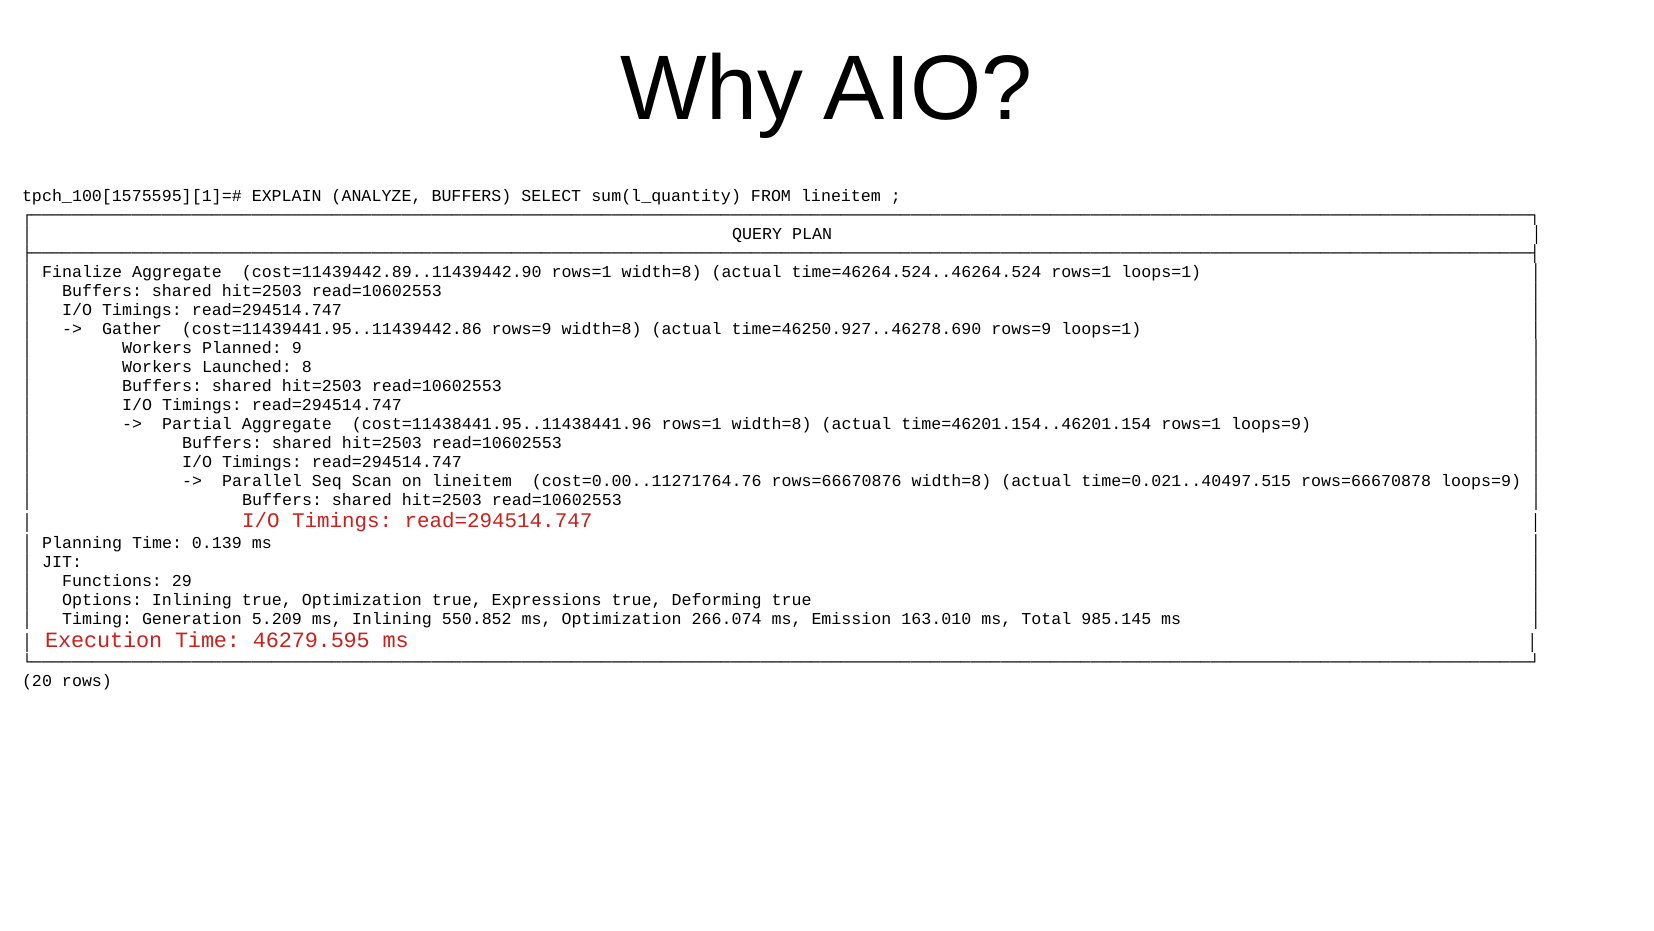

# Why AIO?
tpch_100[1575595][1]=# EXPLAIN (ANALYZE, BUFFERS) SELECT sum(l_quantity) FROM lineitem ;
┌──────────────────────────────────────────────────────────────────────────────────────────────────────────────────────────────────────────────────────┐
│ QUERY PLAN │
├──────────────────────────────────────────────────────────────────────────────────────────────────────────────────────────────────────────────────────┤
│ Finalize Aggregate (cost=11439442.89..11439442.90 rows=1 width=8) (actual time=46264.524..46264.524 rows=1 loops=1) │
│ Buffers: shared hit=2503 read=10602553 │
│ I/O Timings: read=294514.747 │
│ -> Gather (cost=11439441.95..11439442.86 rows=9 width=8) (actual time=46250.927..46278.690 rows=9 loops=1) │
│ Workers Planned: 9 │
│ Workers Launched: 8 │
│ Buffers: shared hit=2503 read=10602553 │
│ I/O Timings: read=294514.747 │
│ -> Partial Aggregate (cost=11438441.95..11438441.96 rows=1 width=8) (actual time=46201.154..46201.154 rows=1 loops=9) │
│ Buffers: shared hit=2503 read=10602553 │
│ I/O Timings: read=294514.747 │
│ -> Parallel Seq Scan on lineitem (cost=0.00..11271764.76 rows=66670876 width=8) (actual time=0.021..40497.515 rows=66670878 loops=9) │
│ Buffers: shared hit=2503 read=10602553 │
│ I/O Timings: read=294514.747 │
│ Planning Time: 0.139 ms │
│ JIT: │
│ Functions: 29 │
│ Options: Inlining true, Optimization true, Expressions true, Deforming true │
│ Timing: Generation 5.209 ms, Inlining 550.852 ms, Optimization 266.074 ms, Emission 163.010 ms, Total 985.145 ms │
│ Execution Time: 46279.595 ms │
└──────────────────────────────────────────────────────────────────────────────────────────────────────────────────────────────────────────────────────┘
(20 rows)